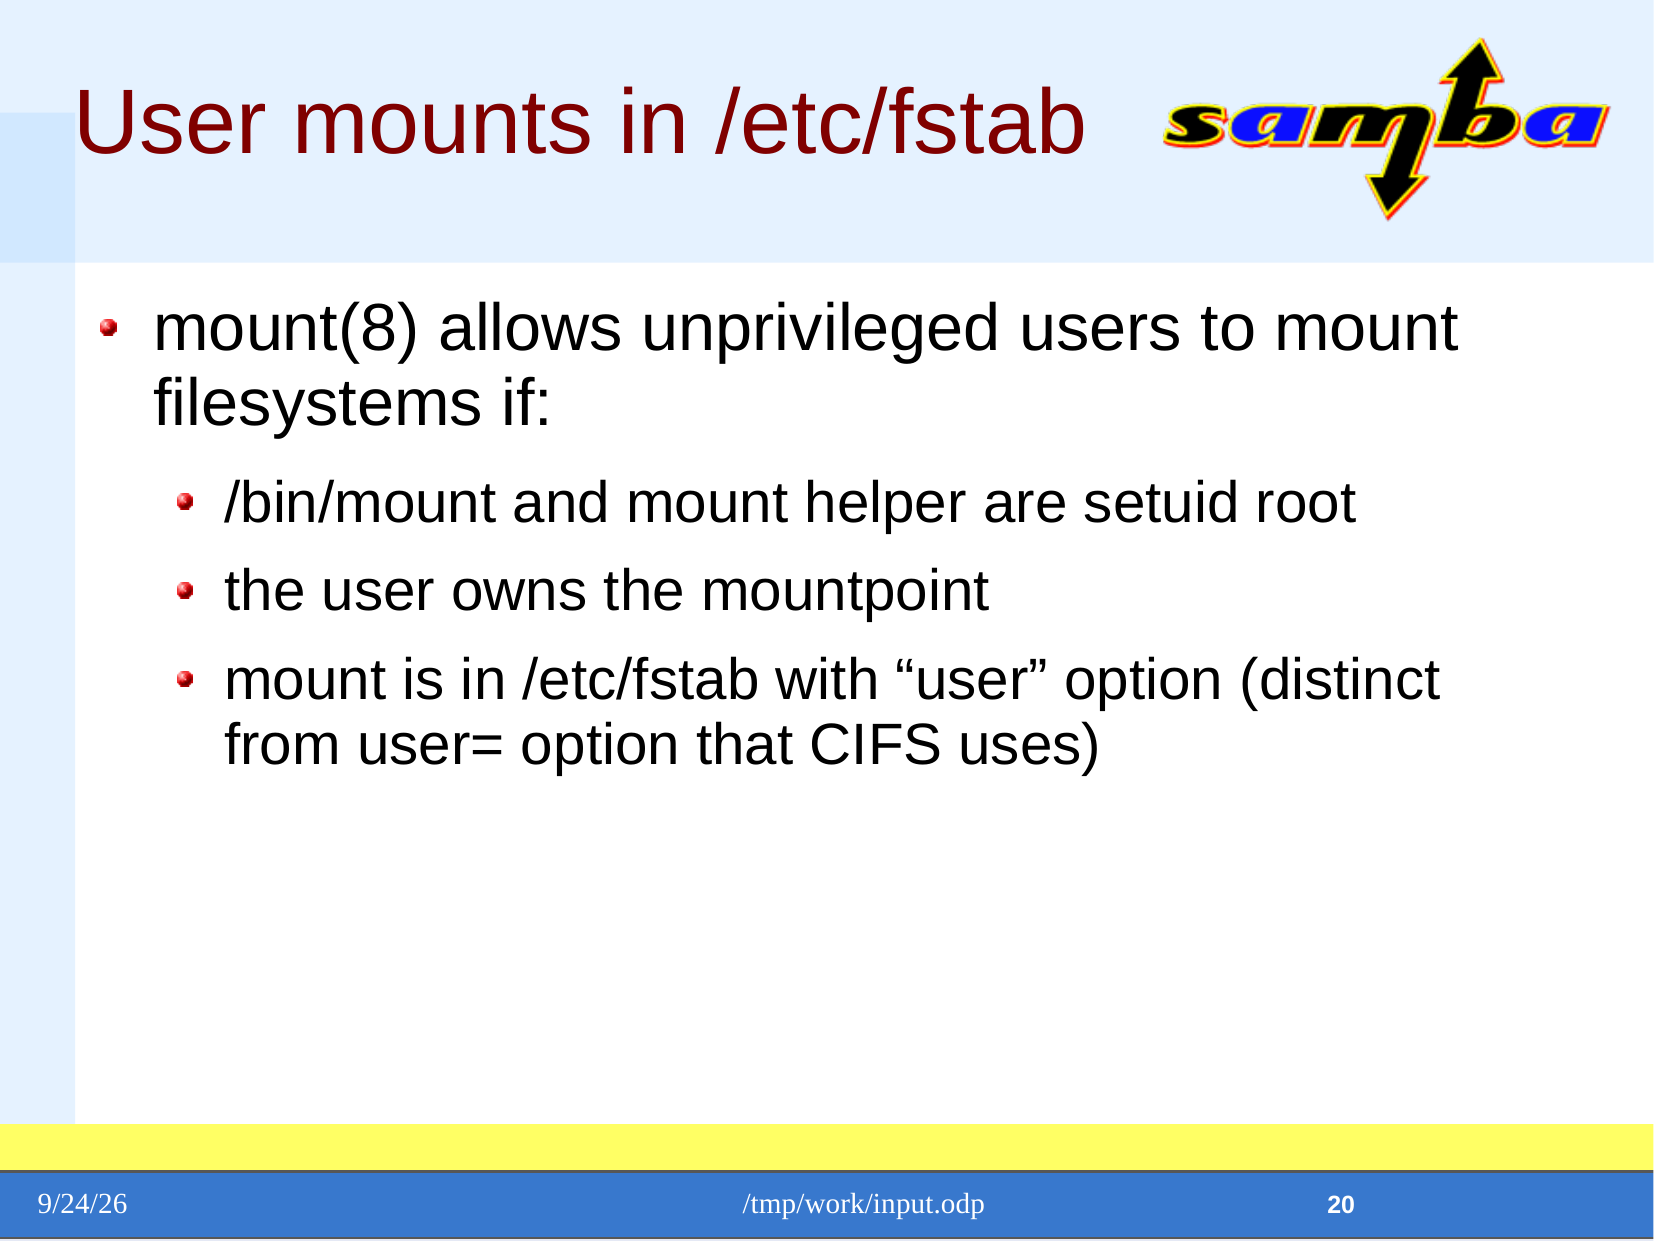

# User mounts in /etc/fstab
mount(8) allows unprivileged users to mount filesystems if:
/bin/mount and mount helper are setuid root
the user owns the mountpoint
mount is in /etc/fstab with “user” option (distinct from user= option that CIFS uses)